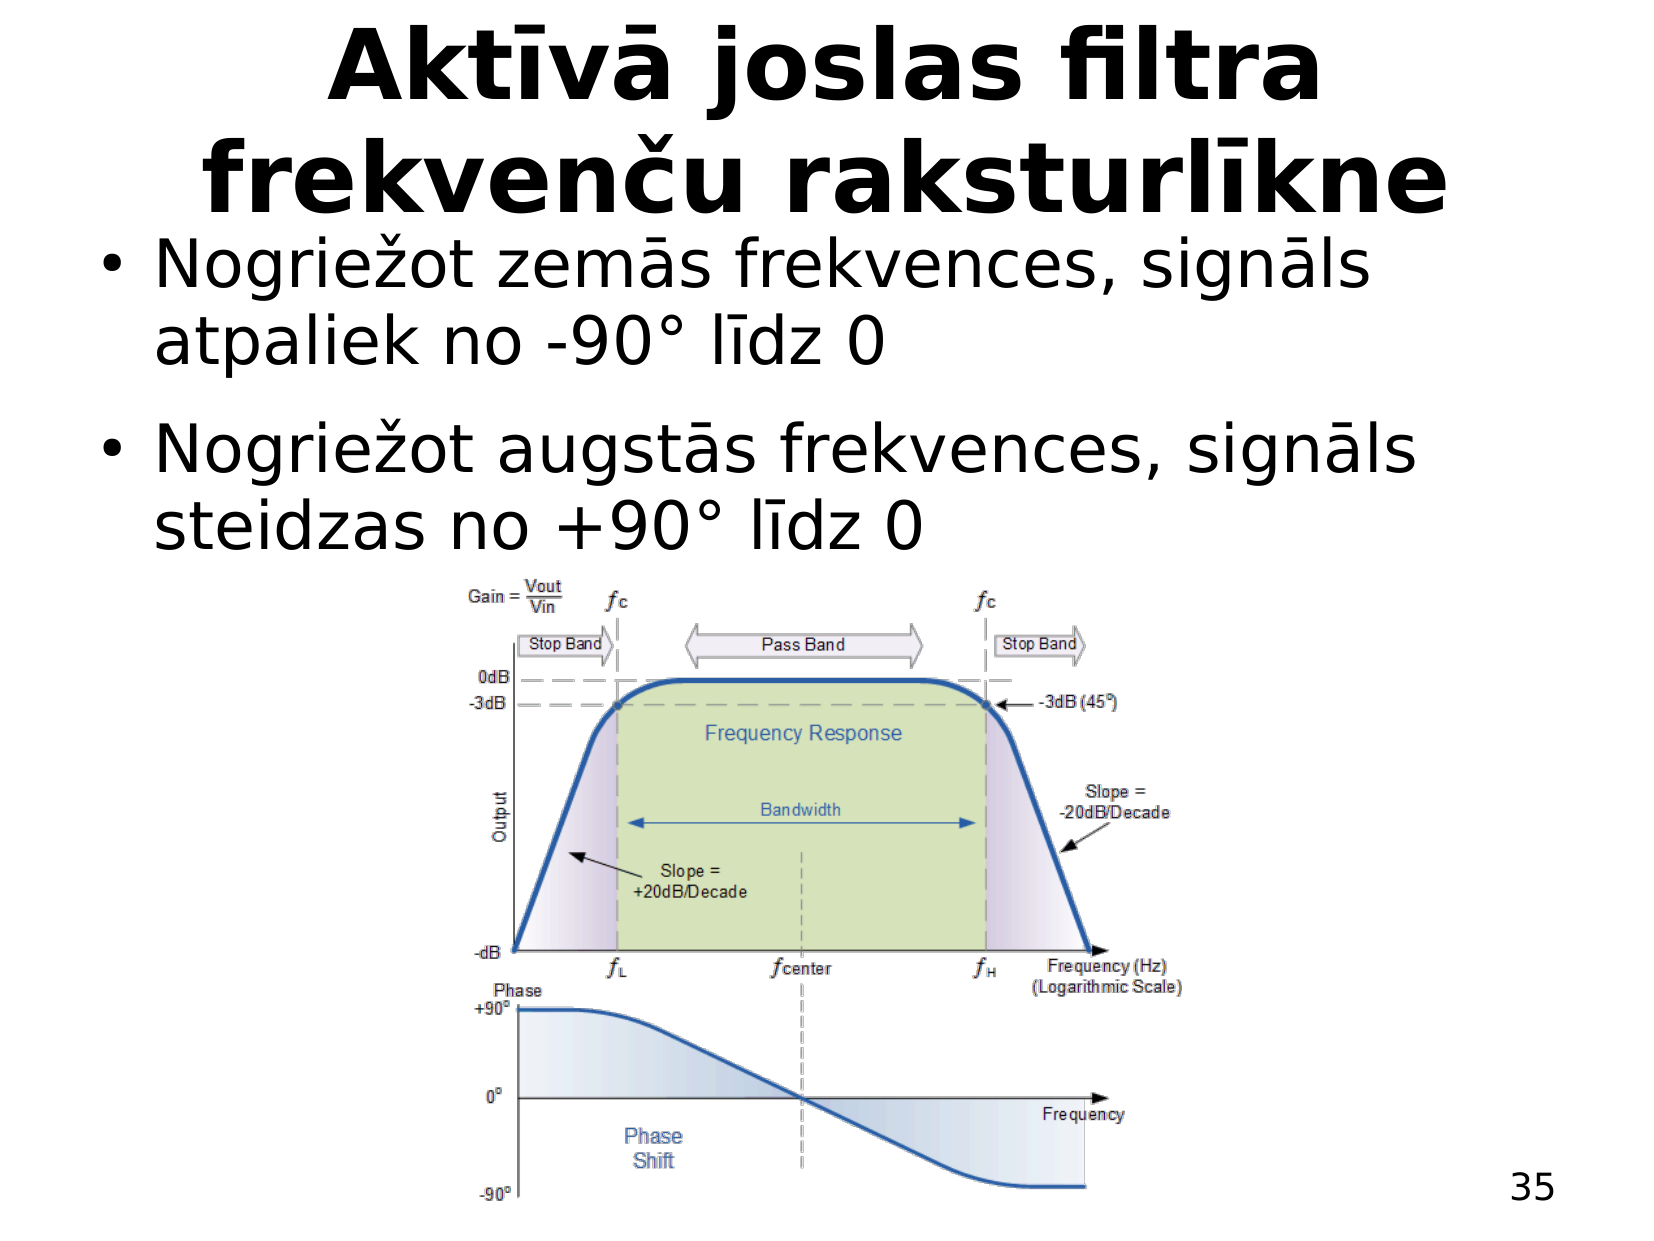

# Aktīvā joslas filtra frekvenču raksturlīkne
Nogriežot zemās frekvences, signāls atpaliek no -90° līdz 0
Nogriežot augstās frekvences, signāls steidzas no +90° līdz 0